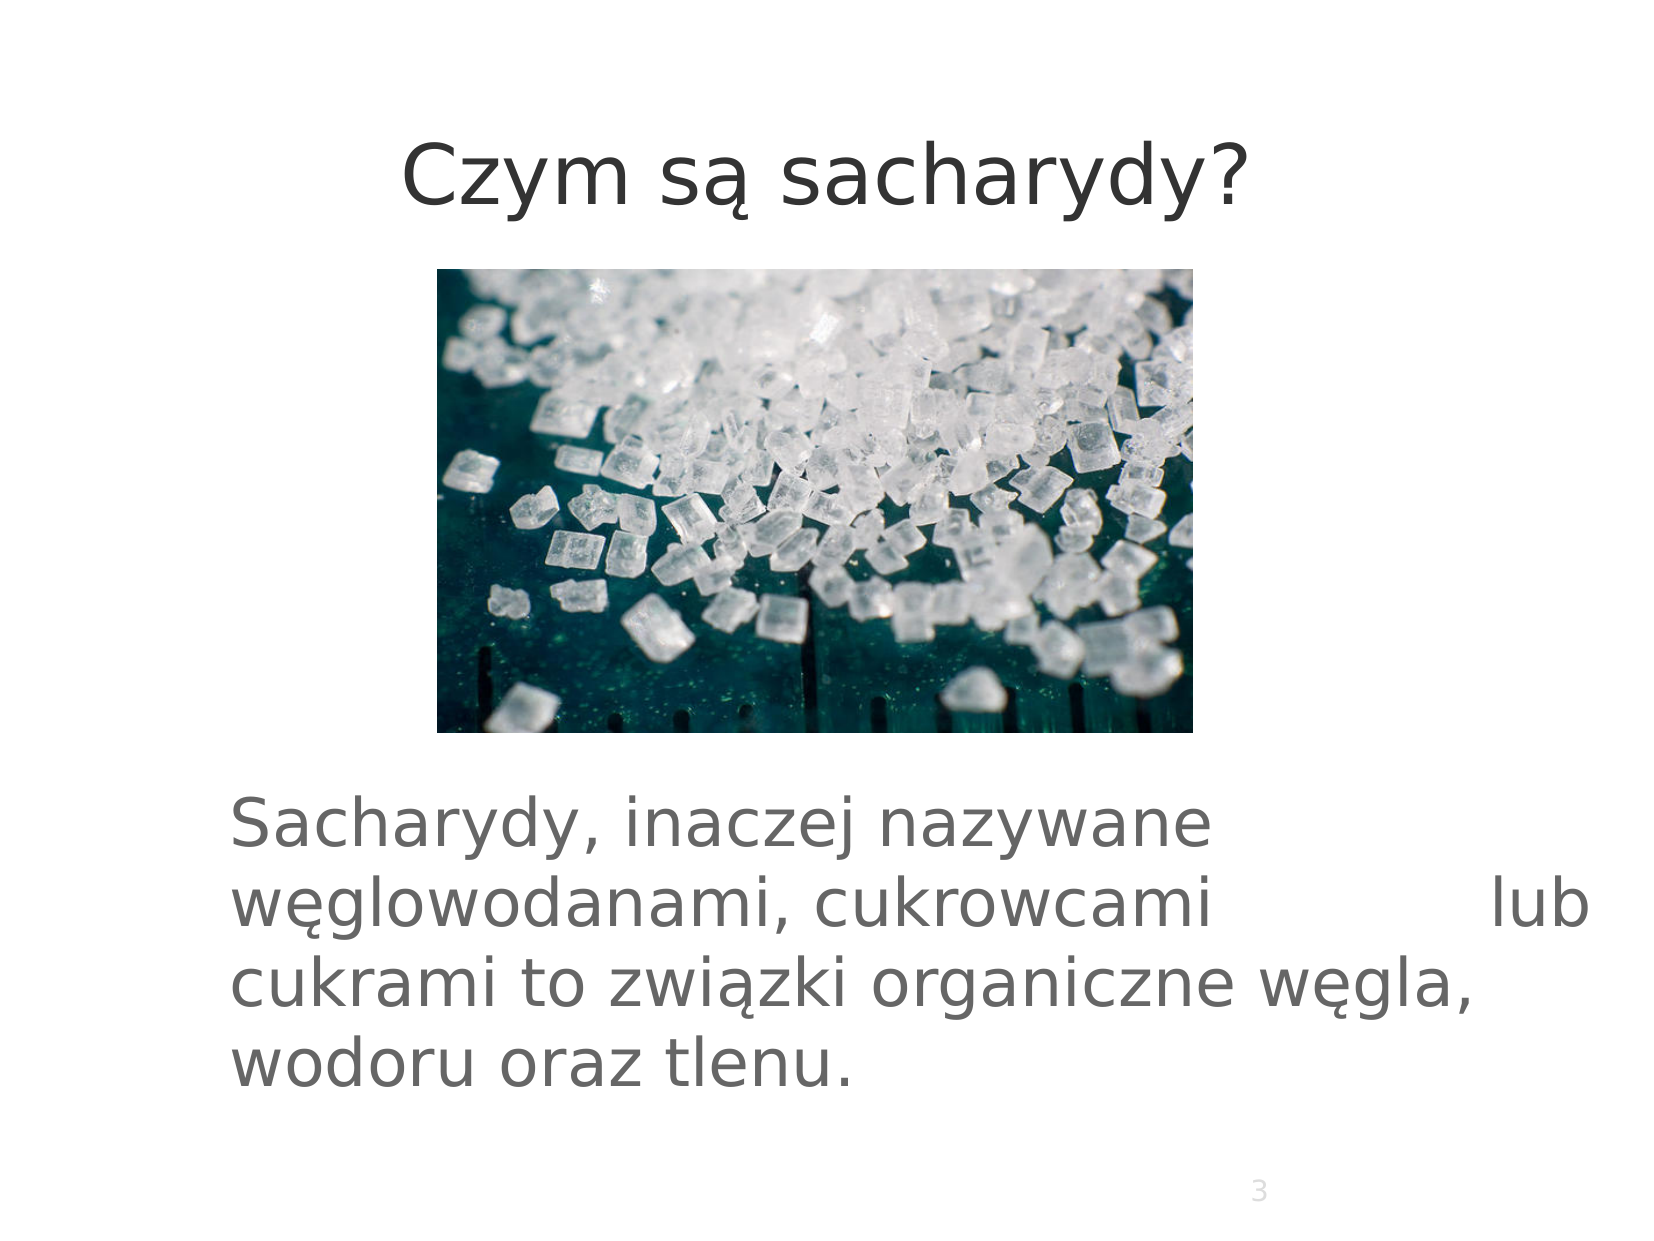

# Czym są sacharydy?
Sacharydy, inaczej nazywane węglowodanami, cukrowcami lub cukrami to związki organiczne węgla, wodoru oraz tlenu.